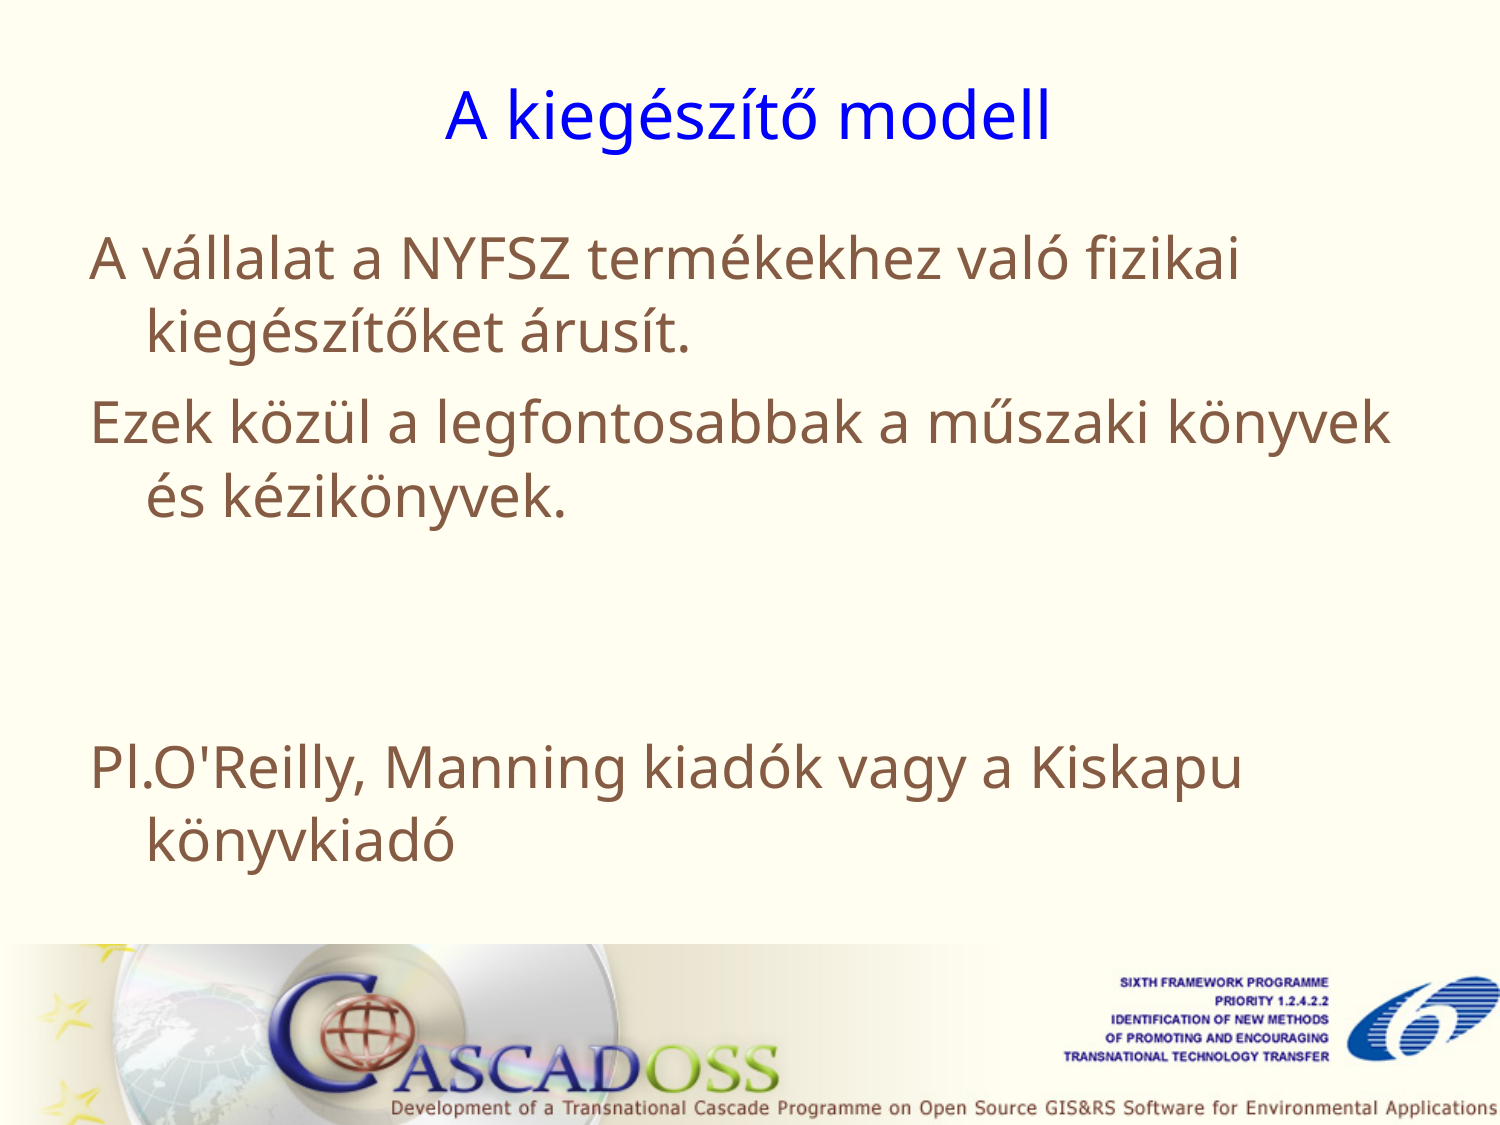

# A kiegészítő modell
A vállalat a NYFSZ termékekhez való fizikai kiegészítőket árusít.
Ezek közül a legfontosabbak a műszaki könyvek és kézikönyvek.
Pl.O'Reilly, Manning kiadók vagy a Kiskapu könyvkiadó